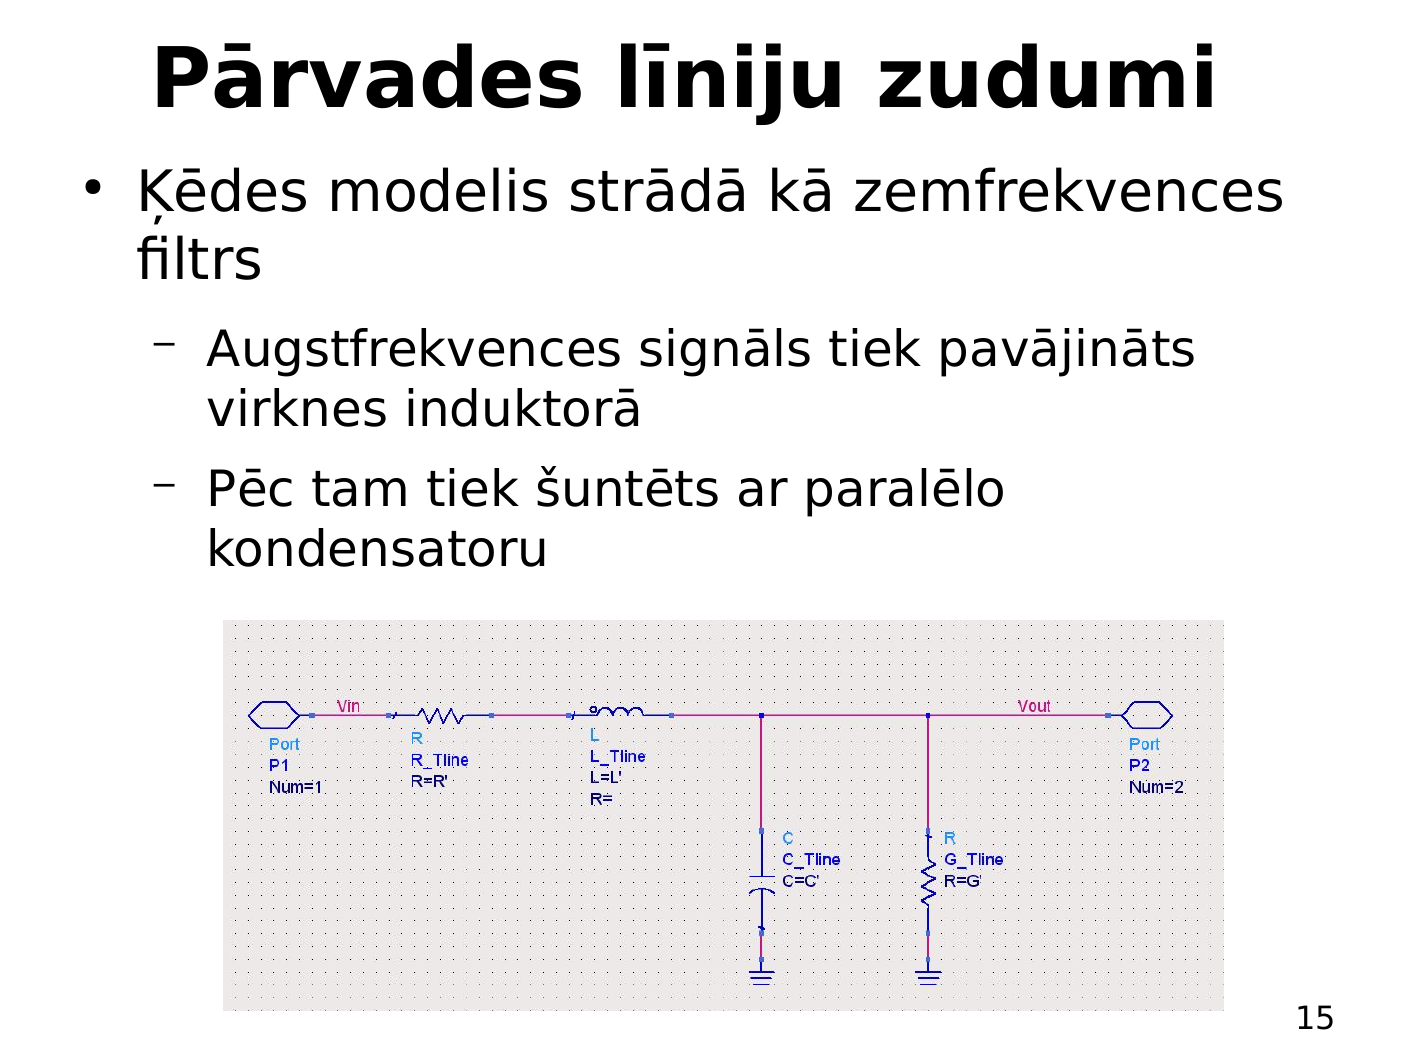

# Pārvades līniju zudumi
Ķēdes modelis strādā kā zemfrekvences filtrs
Augstfrekvences signāls tiek pavājināts virknes induktorā
Pēc tam tiek šuntēts ar paralēlo kondensatoru